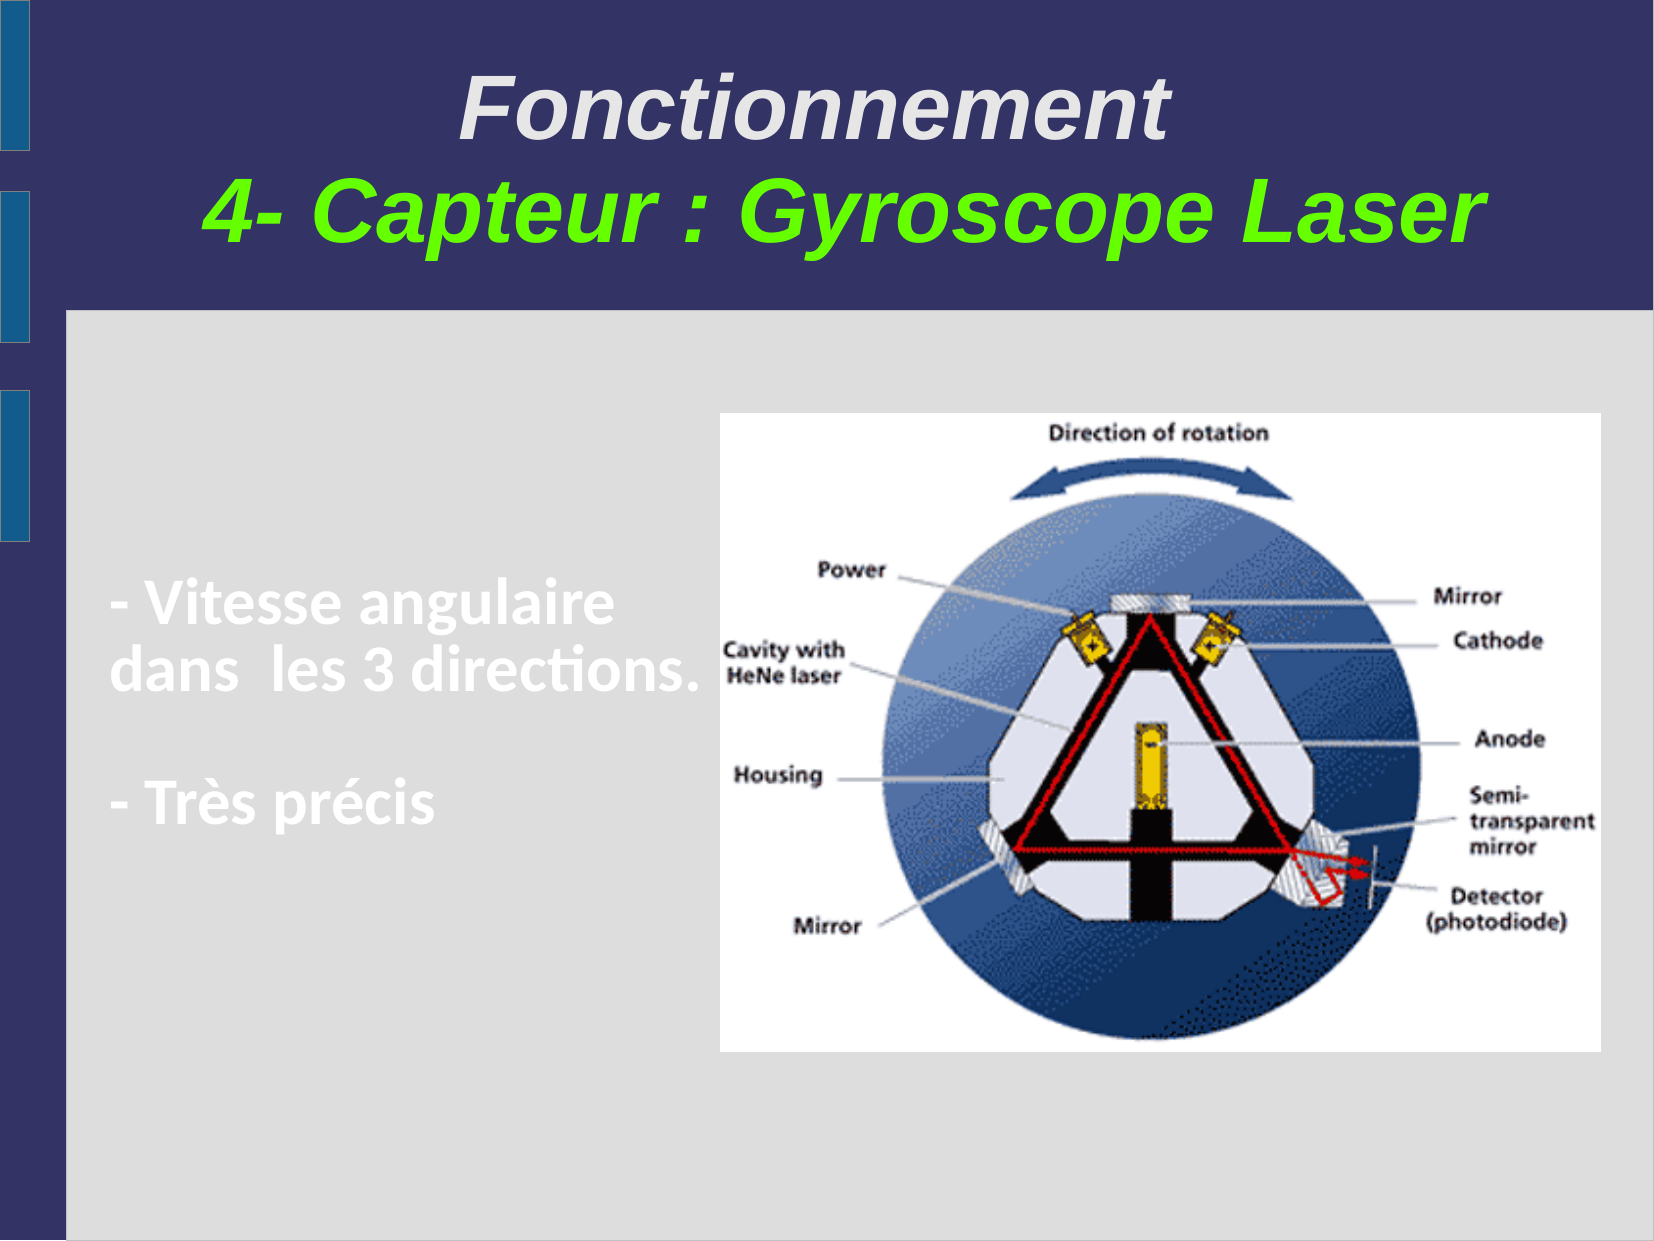

# Fonctionnement 4- Capteur : Gyroscope Laser
- Vitesse angulaire dans les 3 directions.
- Très précis